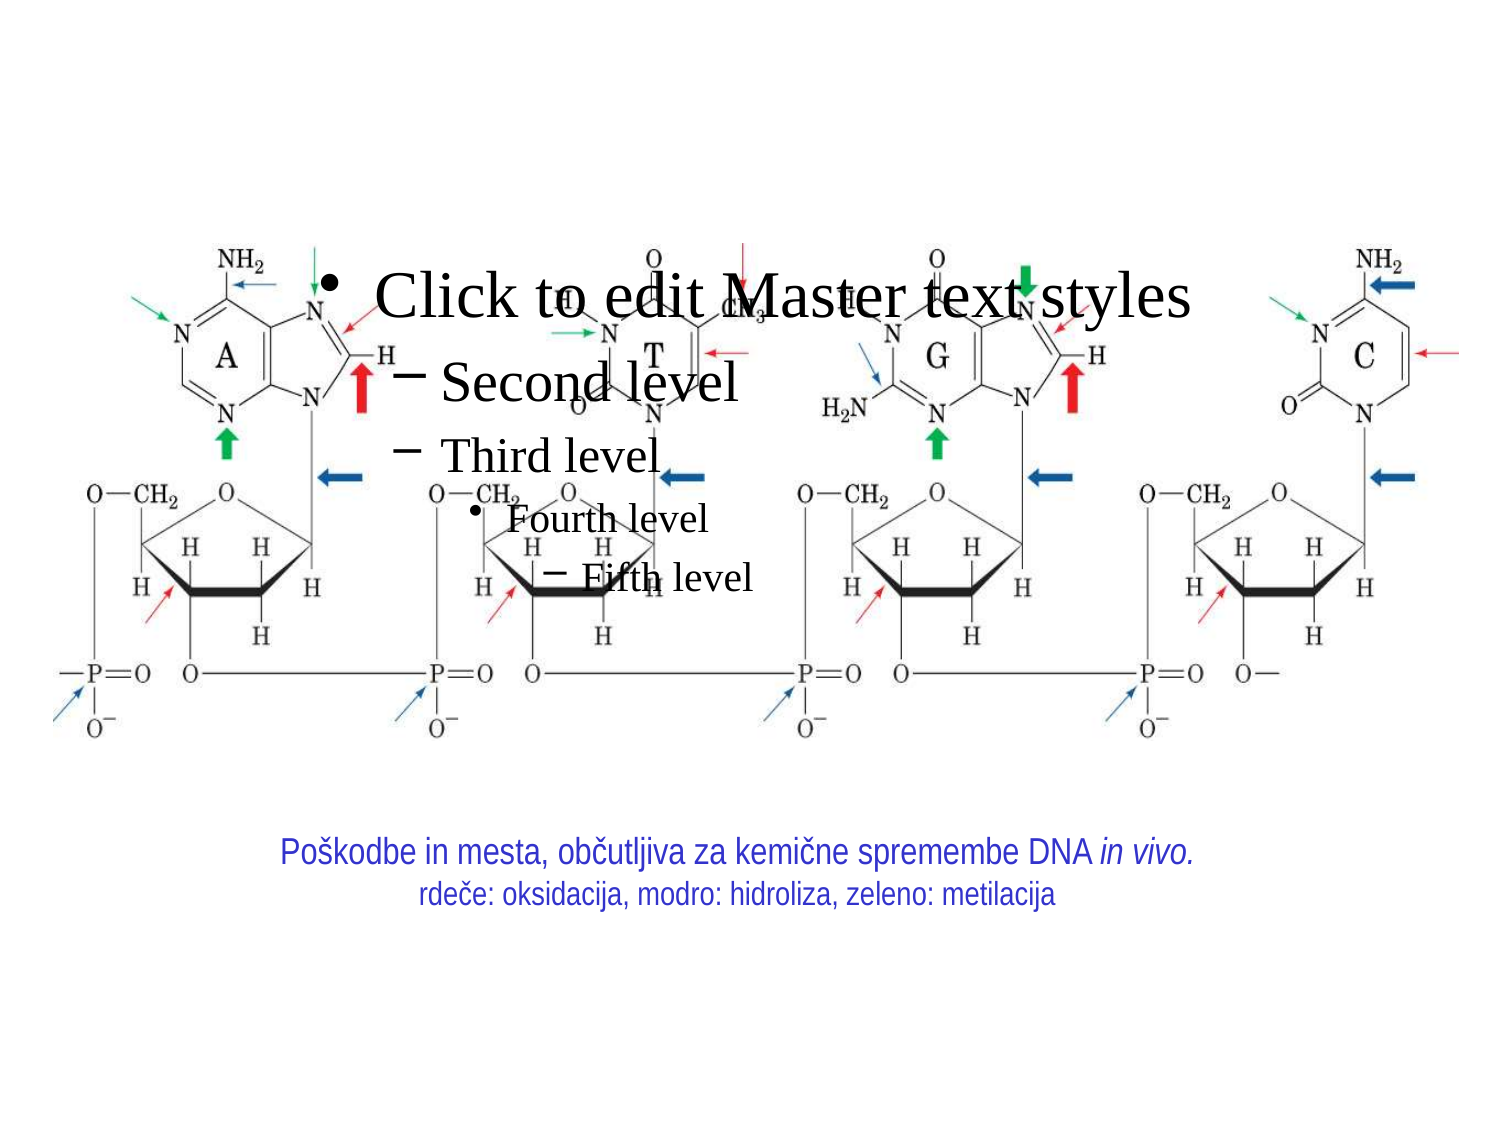

Click to edit Master text styles
Second level
Third level
Fourth level
Fifth level
# Poškodbe in mesta, občutljiva za kemične spremembe DNA in vivo. rdeče: oksidacija, modro: hidroliza, zeleno: metilacija